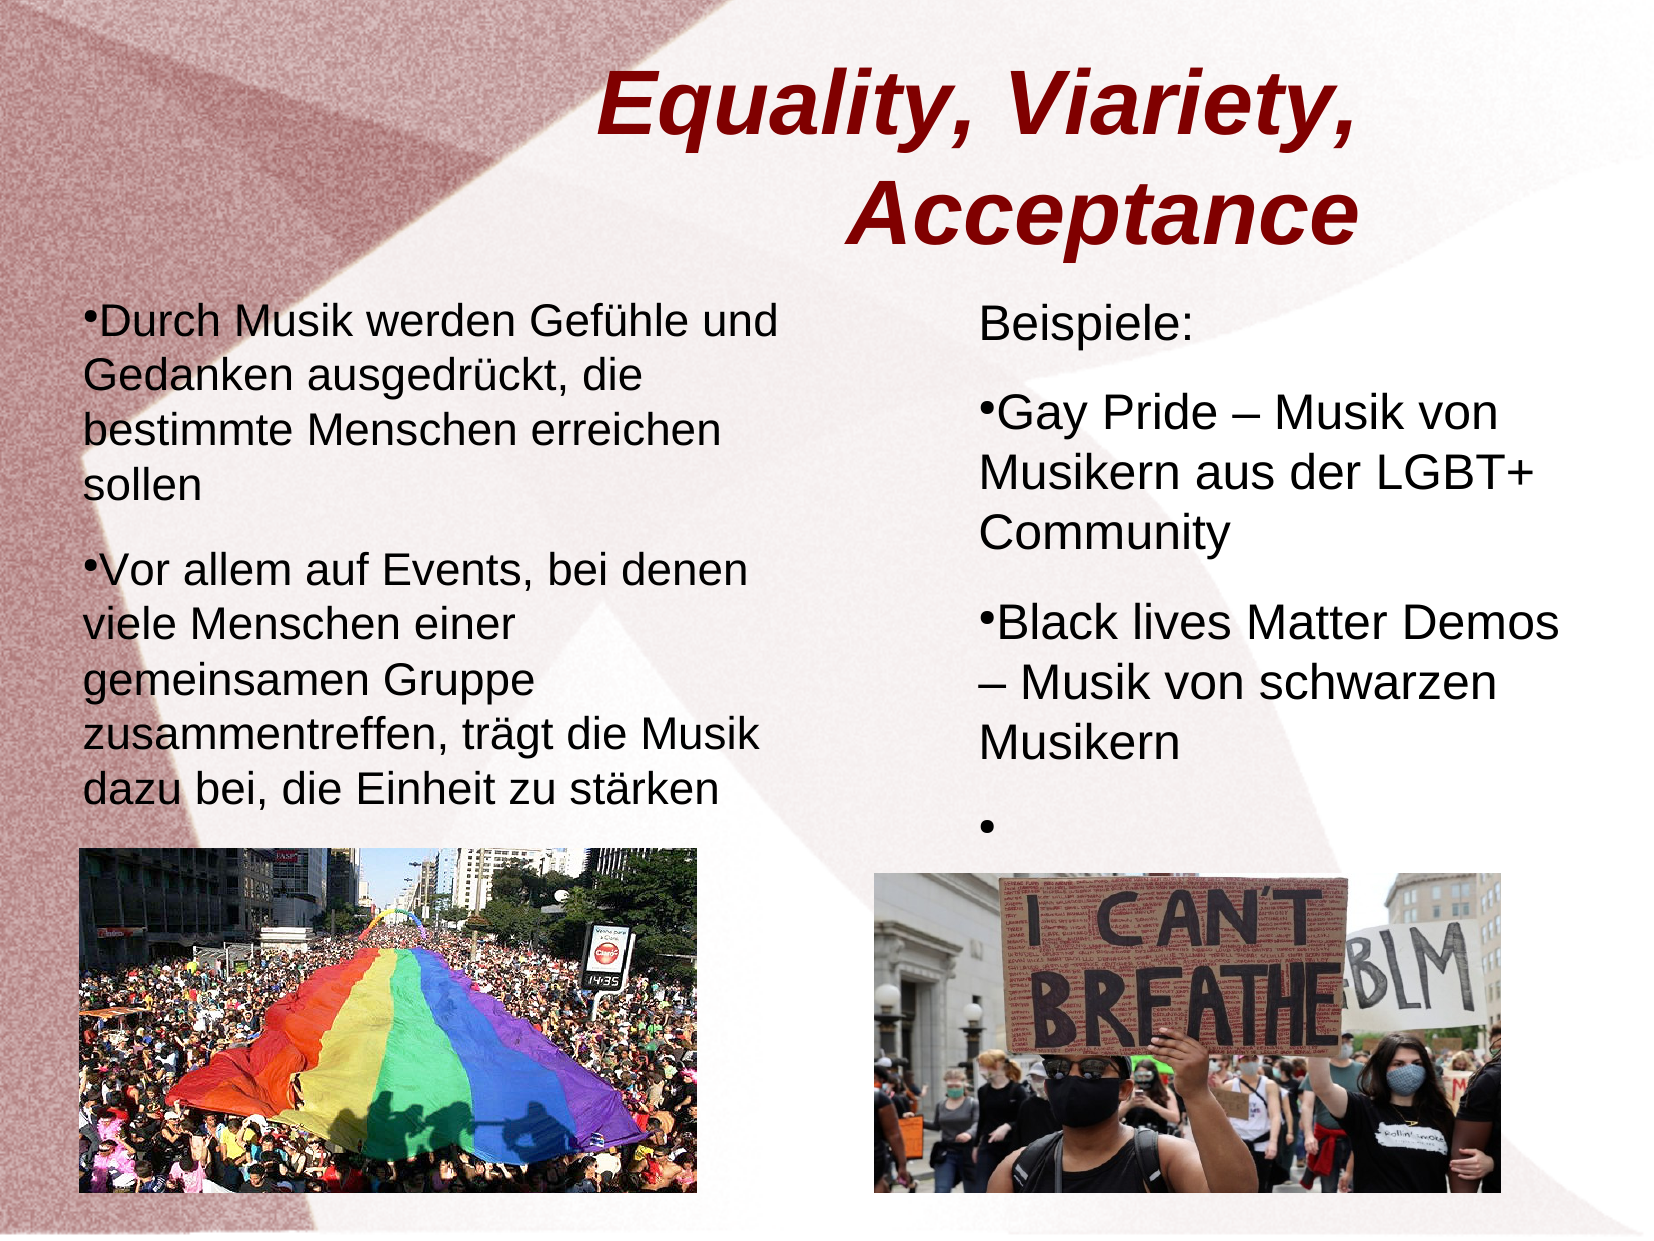

# Equality, Viariety, Acceptance
Durch Musik werden Gefühle und Gedanken ausgedrückt, die bestimmte Menschen erreichen sollen
Vor allem auf Events, bei denen viele Menschen einer gemeinsamen Gruppe zusammentreffen, trägt die Musik dazu bei, die Einheit zu stärken
Beispiele:
Gay Pride – Musik von Musikern aus der LGBT+ Community
Black lives Matter Demos – Musik von schwarzen Musikern